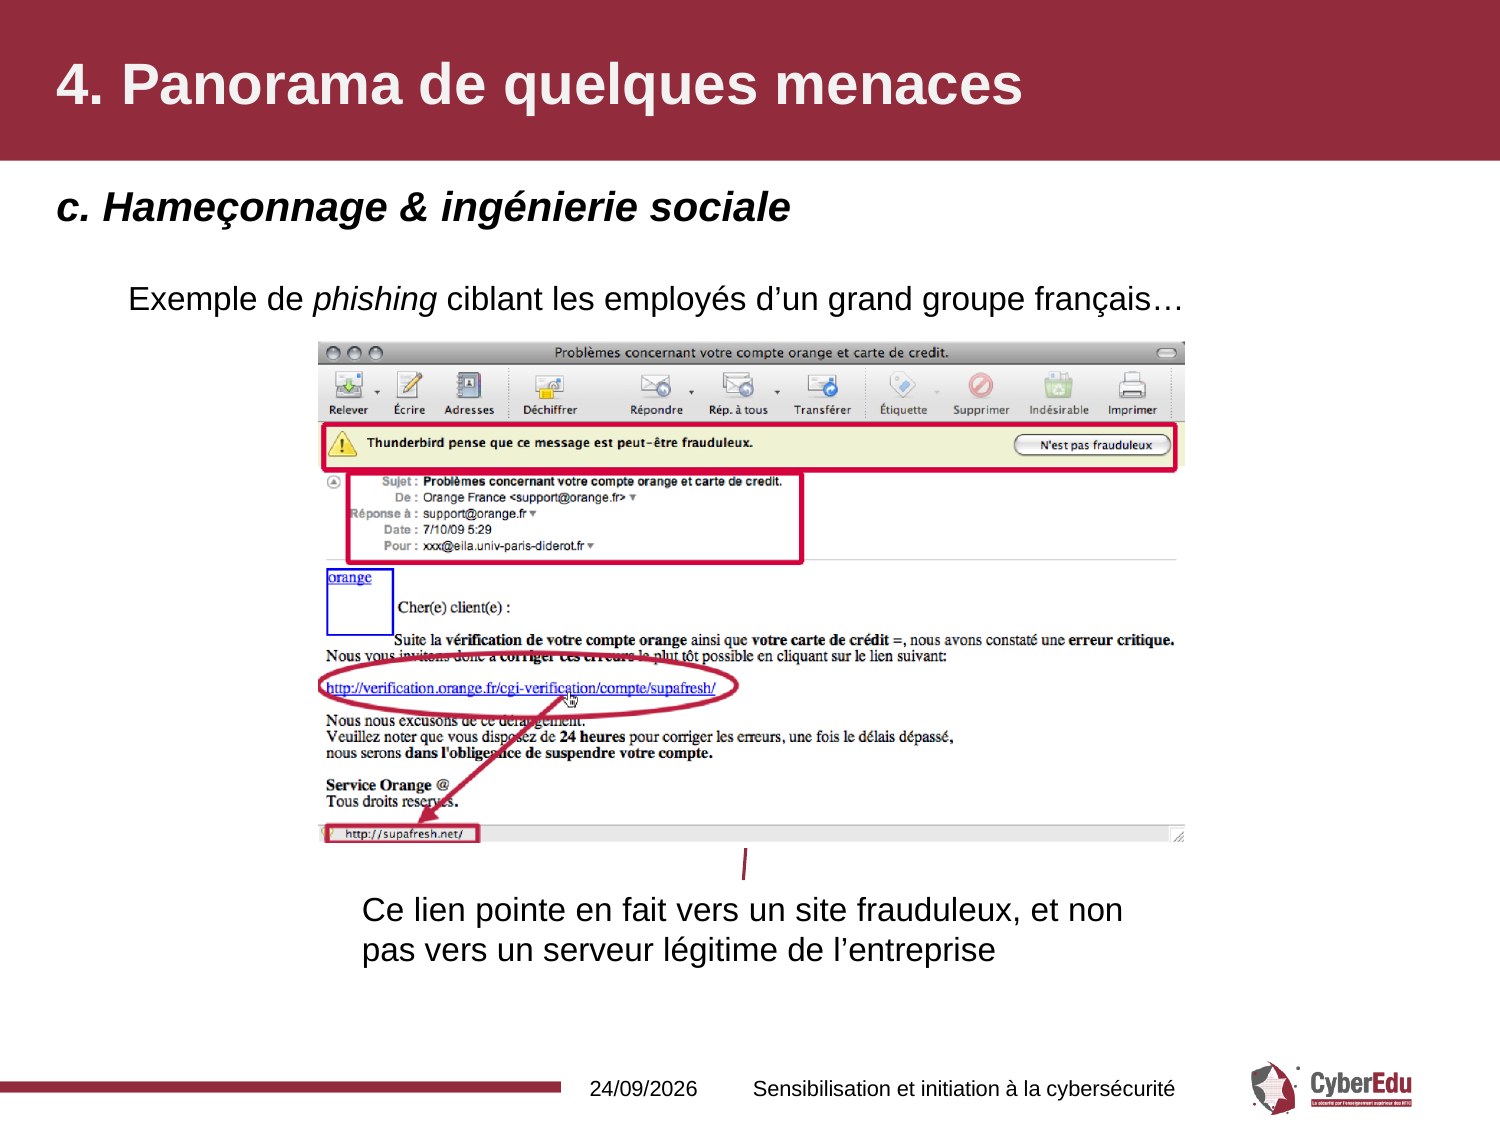

# 4. Panorama de quelques menaces
c. Hameçonnage & ingénierie sociale
Exemple de phishing ciblant les employés d’un grand groupe français…
Ce lien pointe en fait vers un site frauduleux, et non pas vers un serveur légitime de l’entreprise
Sensibilisation et initiation à la cybersécurité